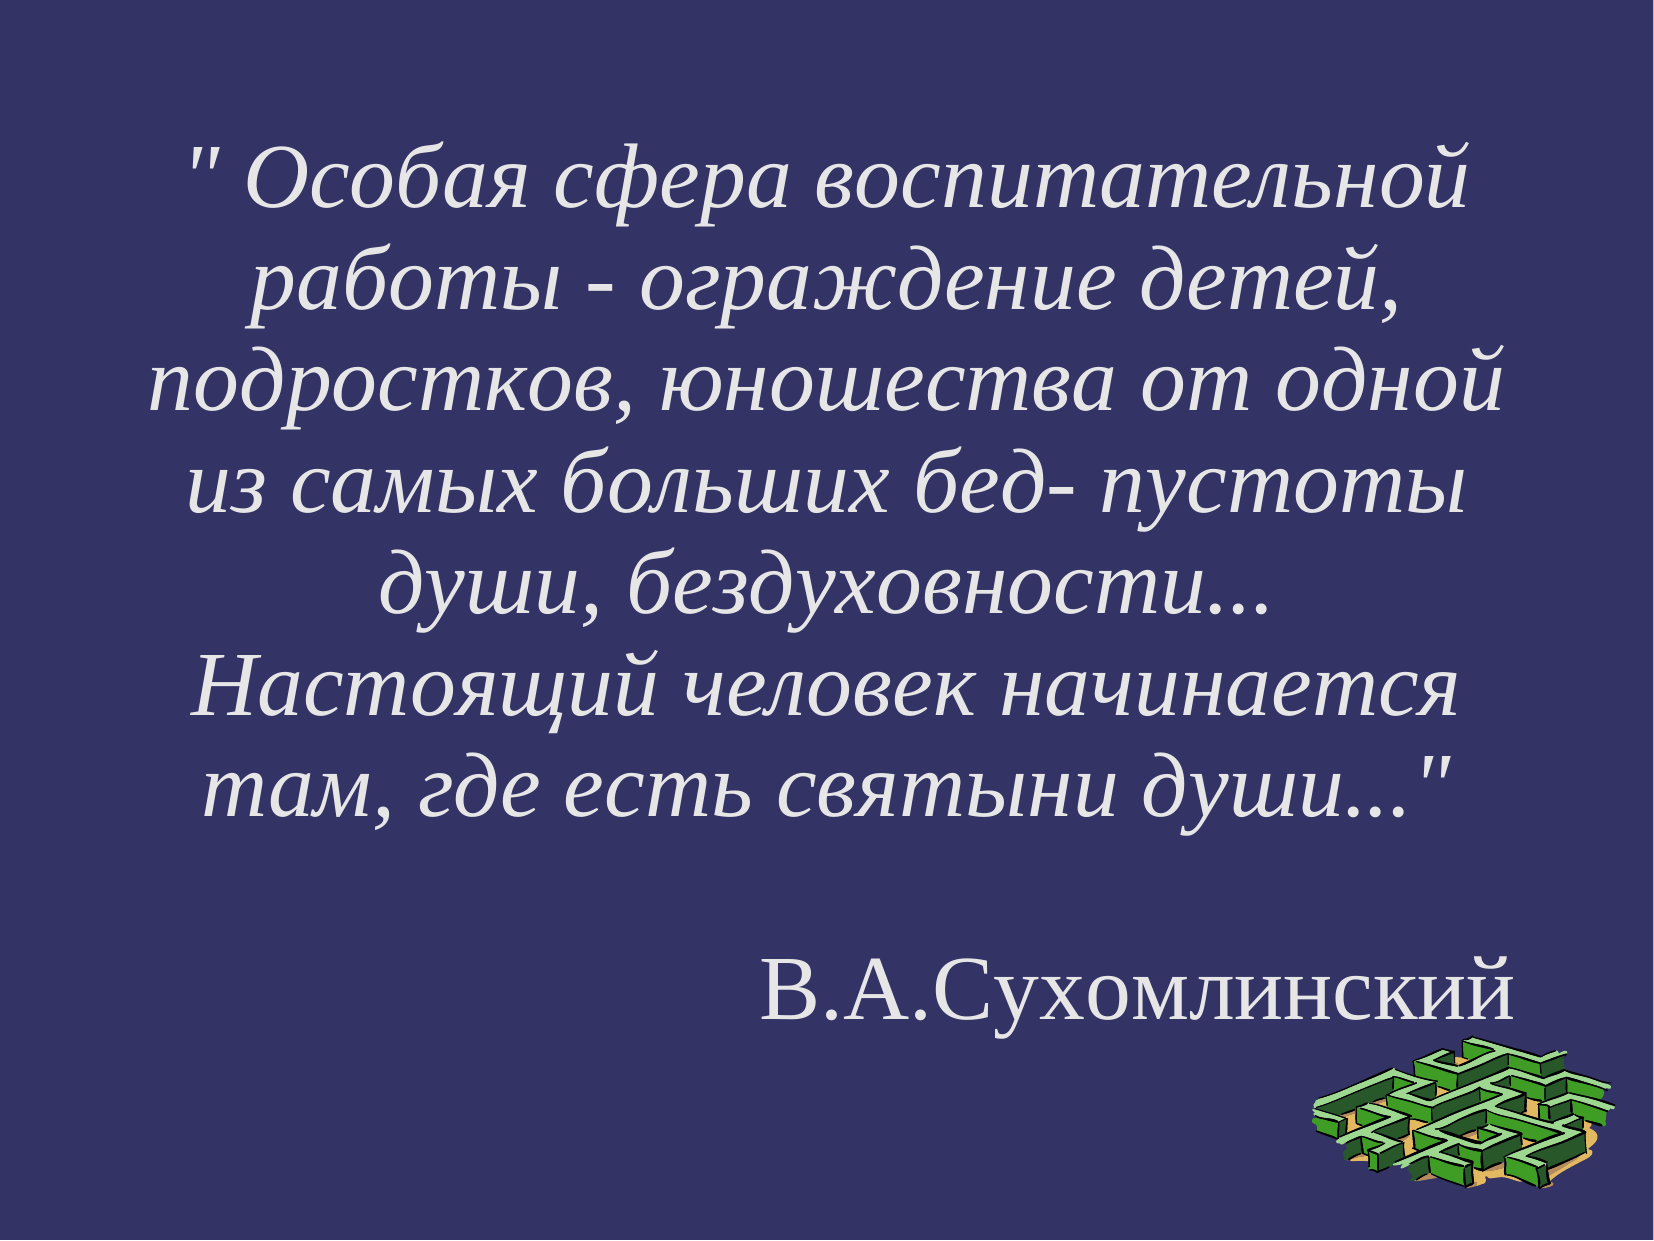

# " Особая сфера воспитательной работы - ограждение детей, подростков, юношества от одной из самых больших бед- пустоты души, бездуховности...
Настоящий человек начинается там, где есть святыни души..."
 В.А.Сухомлинский